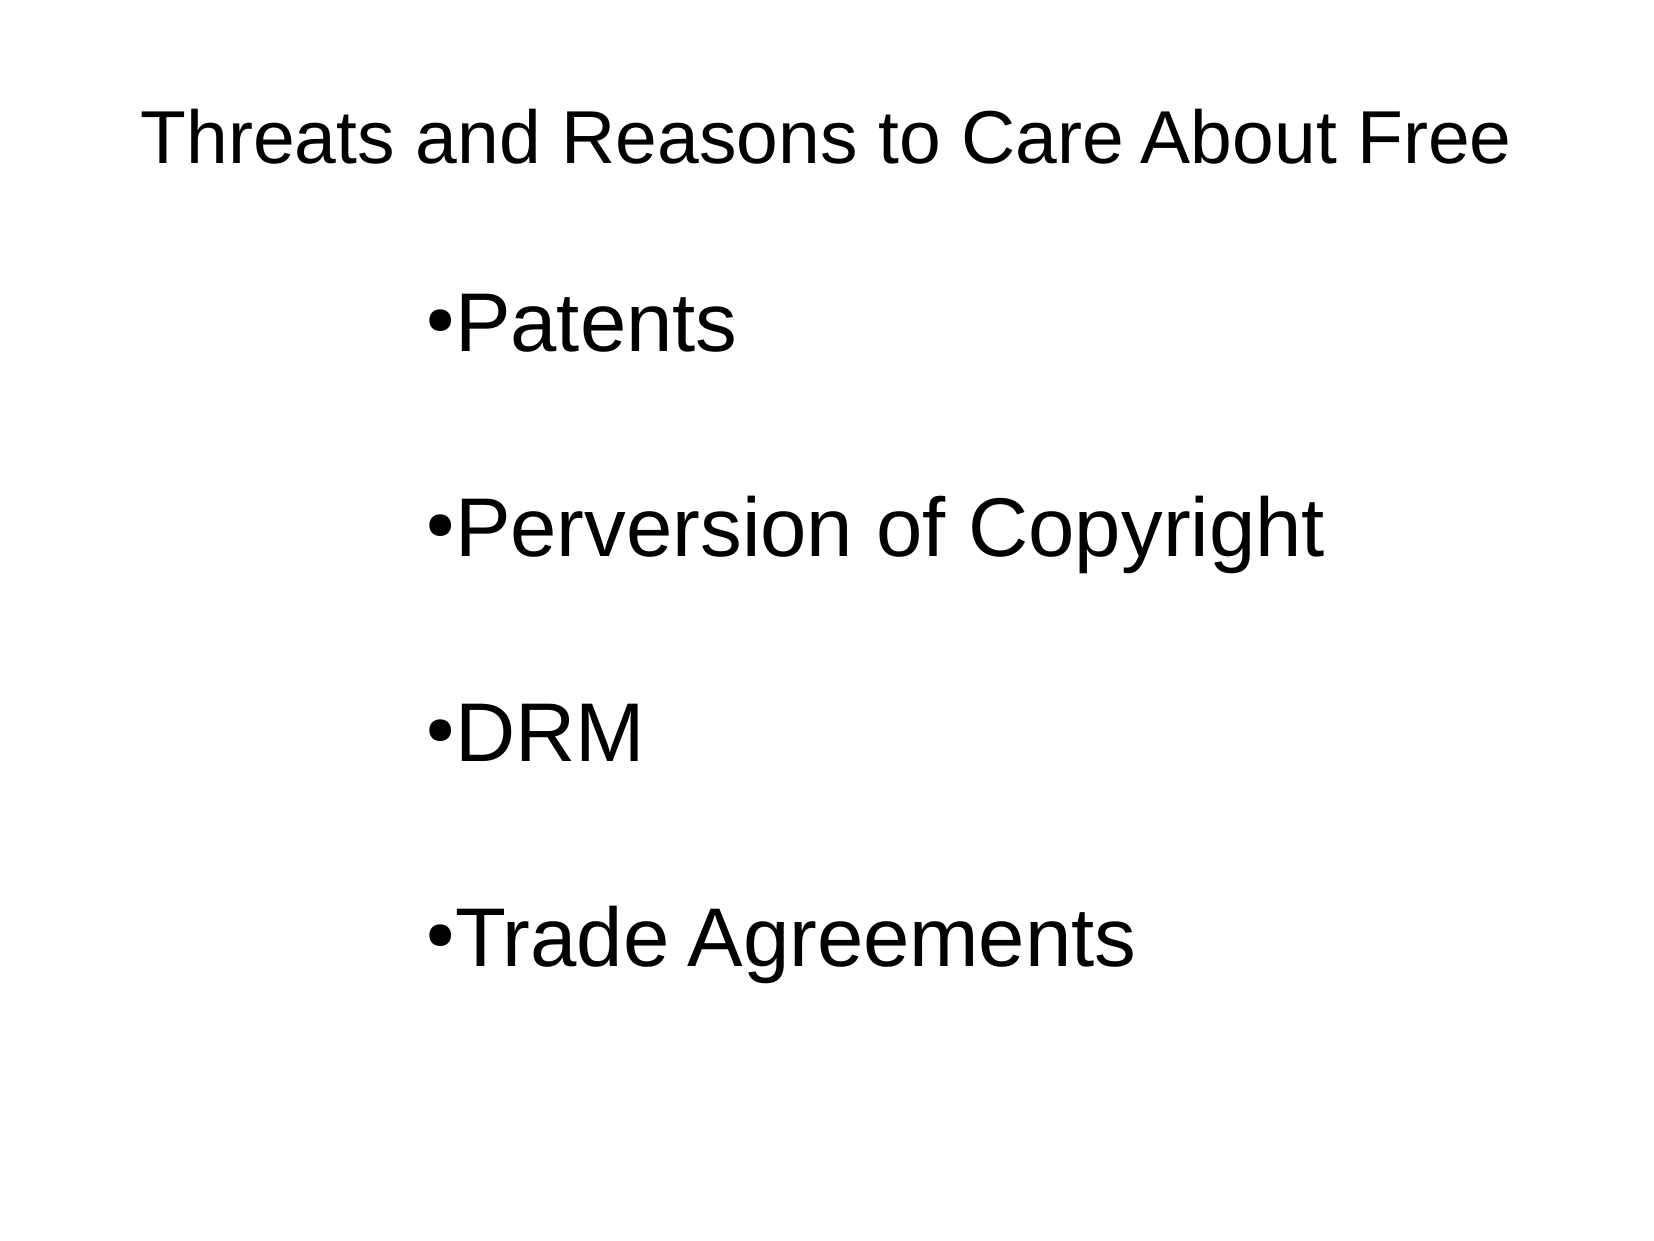

# Threats and Reasons to Care About Free
Patents
Perversion of Copyright
DRM
Trade Agreements